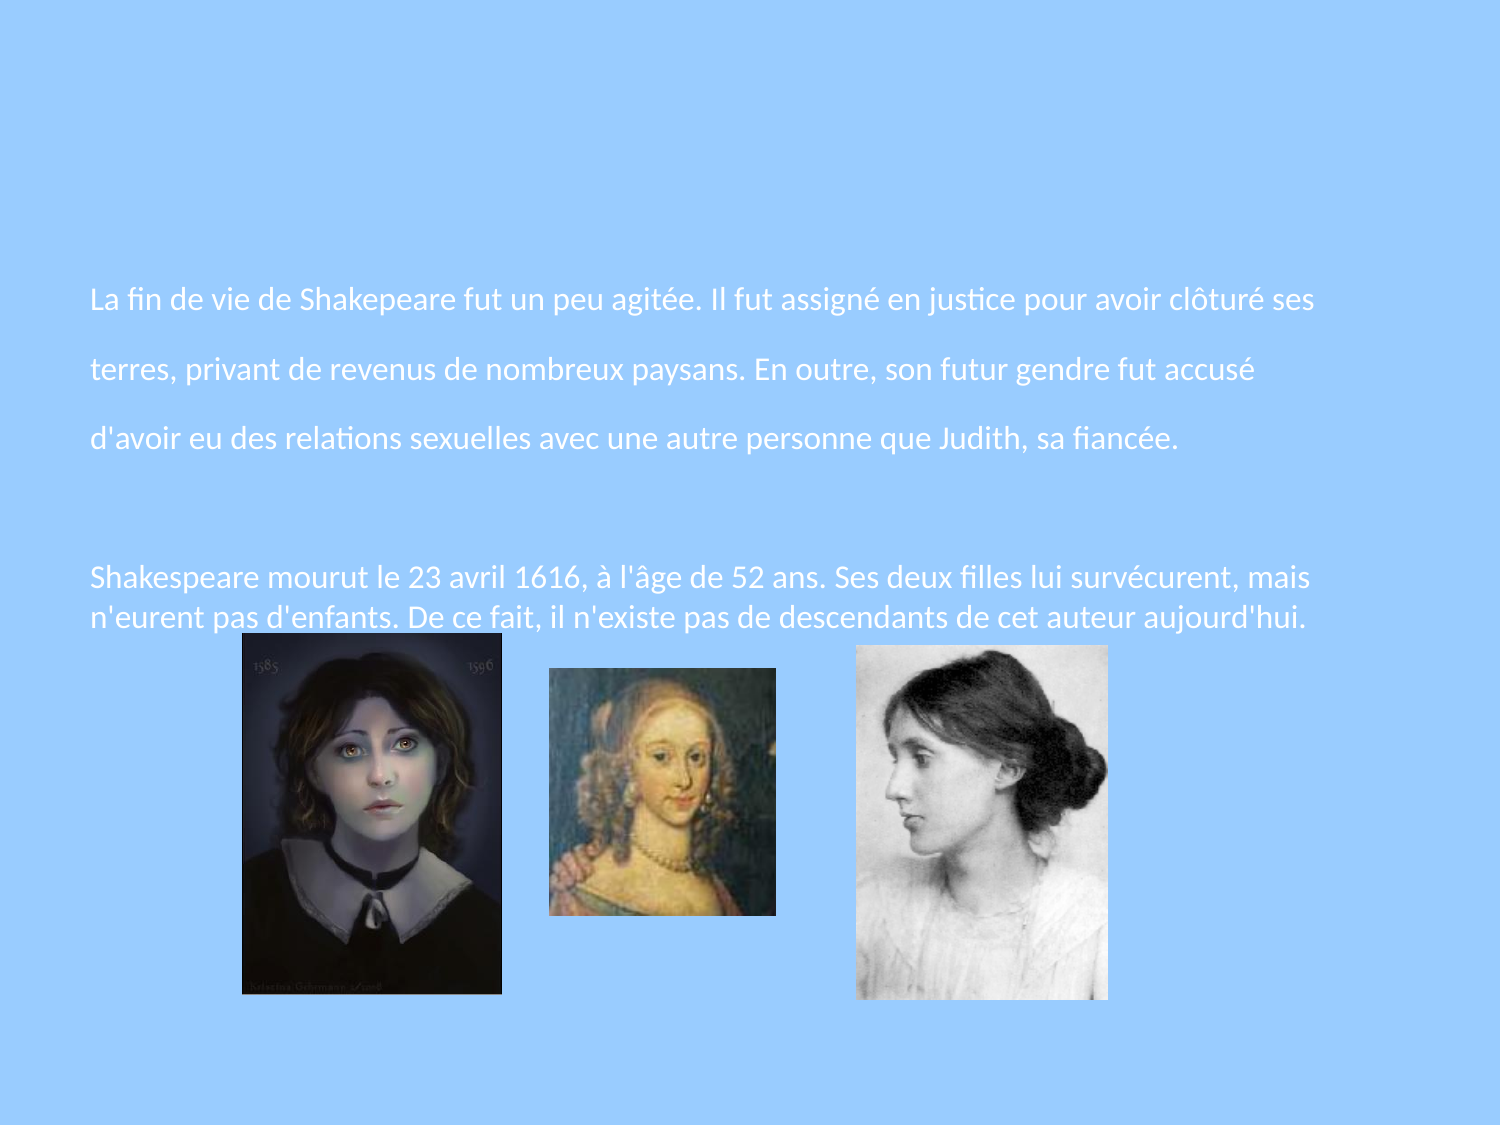

# La fin de vie de Shakepeare fut un peu agitée. Il fut assigné en justice pour avoir clôturé ses
terres, privant de revenus de nombreux paysans. En outre, son futur gendre fut accusé
d'avoir eu des relations sexuelles avec une autre personne que Judith, sa fiancée.
Shakespeare mourut le 23 avril 1616, à l'âge de 52 ans. Ses deux filles lui survécurent, mais n'eurent pas d'enfants. De ce fait, il n'existe pas de descendants de cet auteur aujourd'hui.